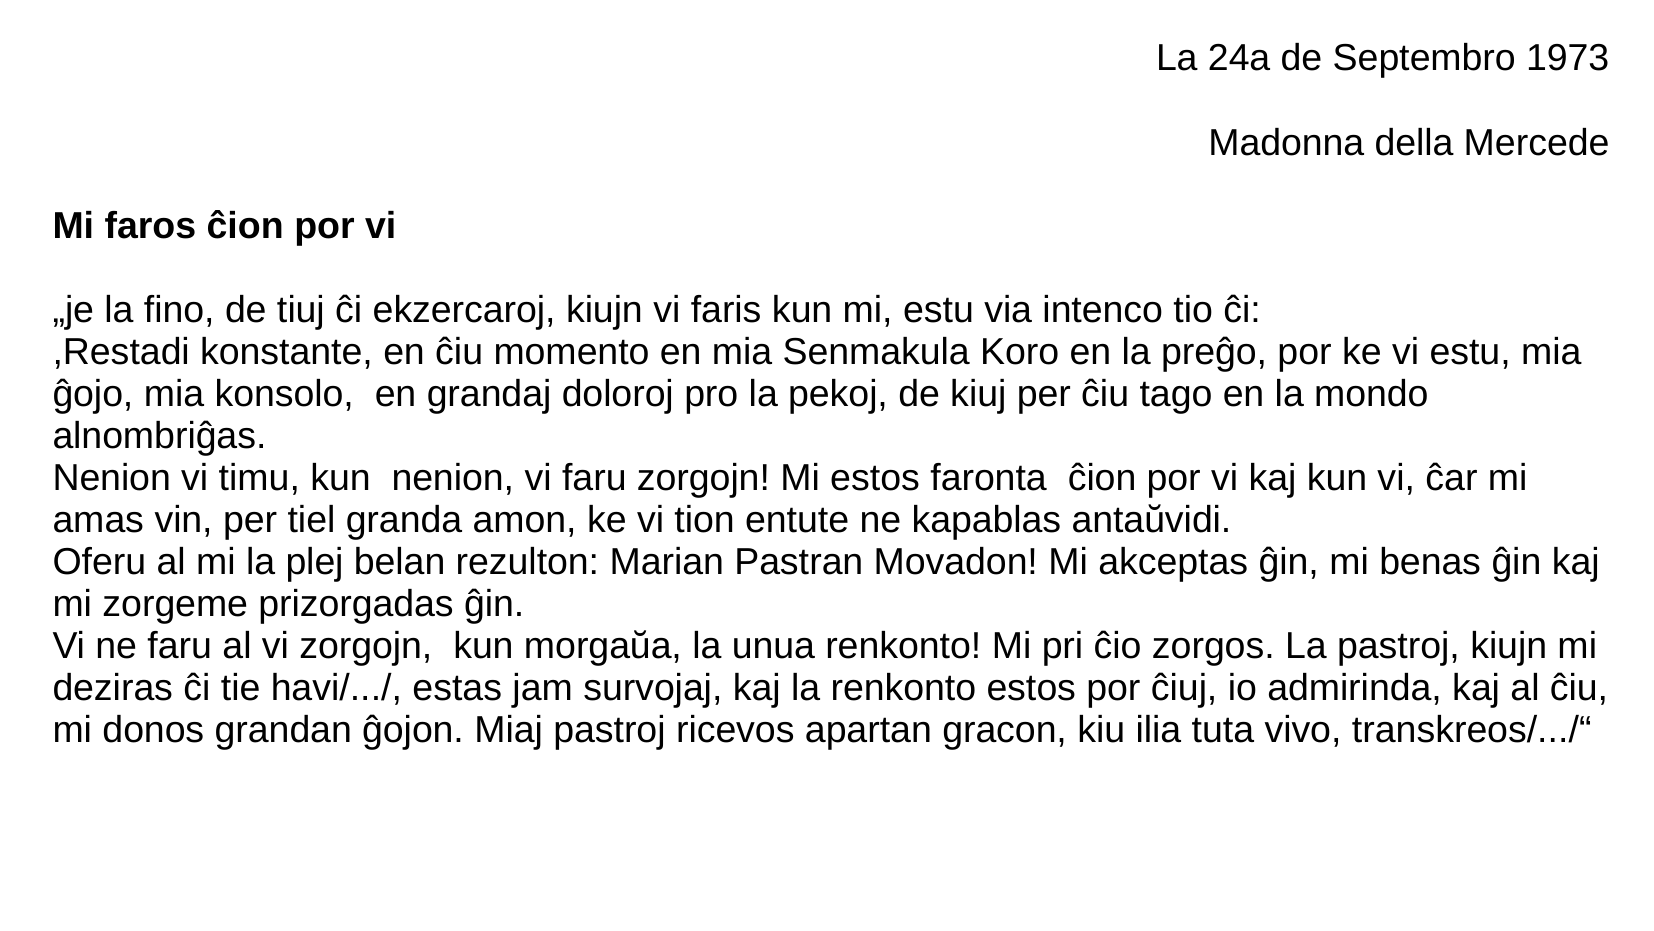

La 24a de Septembro 1973
Madonna della Mercede
Mi faros ĉion por vi
„je la fino, de tiuj ĉi ekzercaroj, kiujn vi faris kun mi, estu via intenco tio ĉi:
,Restadi konstante, en ĉiu momento en mia Senmakula Koro en la preĝo, por ke vi estu, mia ĝojo, mia konsolo, en grandaj doloroj pro la pekoj, de kiuj per ĉiu tago en la mondo alnombriĝas.
Nenion vi timu, kun nenion, vi faru zorgojn! Mi estos faronta ĉion por vi kaj kun vi, ĉar mi amas vin, per tiel granda amon, ke vi tion entute ne kapablas antaŭvidi.
Oferu al mi la plej belan rezulton: Marian Pastran Movadon! Mi akceptas ĝin, mi benas ĝin kaj mi zorgeme prizorgadas ĝin.
Vi ne faru al vi zorgojn, kun morgaŭa, la unua renkonto! Mi pri ĉio zorgos. La pastroj, kiujn mi deziras ĉi tie havi/.../, estas jam survojaj, kaj la renkonto estos por ĉiuj, io admirinda, kaj al ĉiu, mi donos grandan ĝojon. Miaj pastroj ricevos apartan gracon, kiu ilia tuta vivo, transkreos/.../“